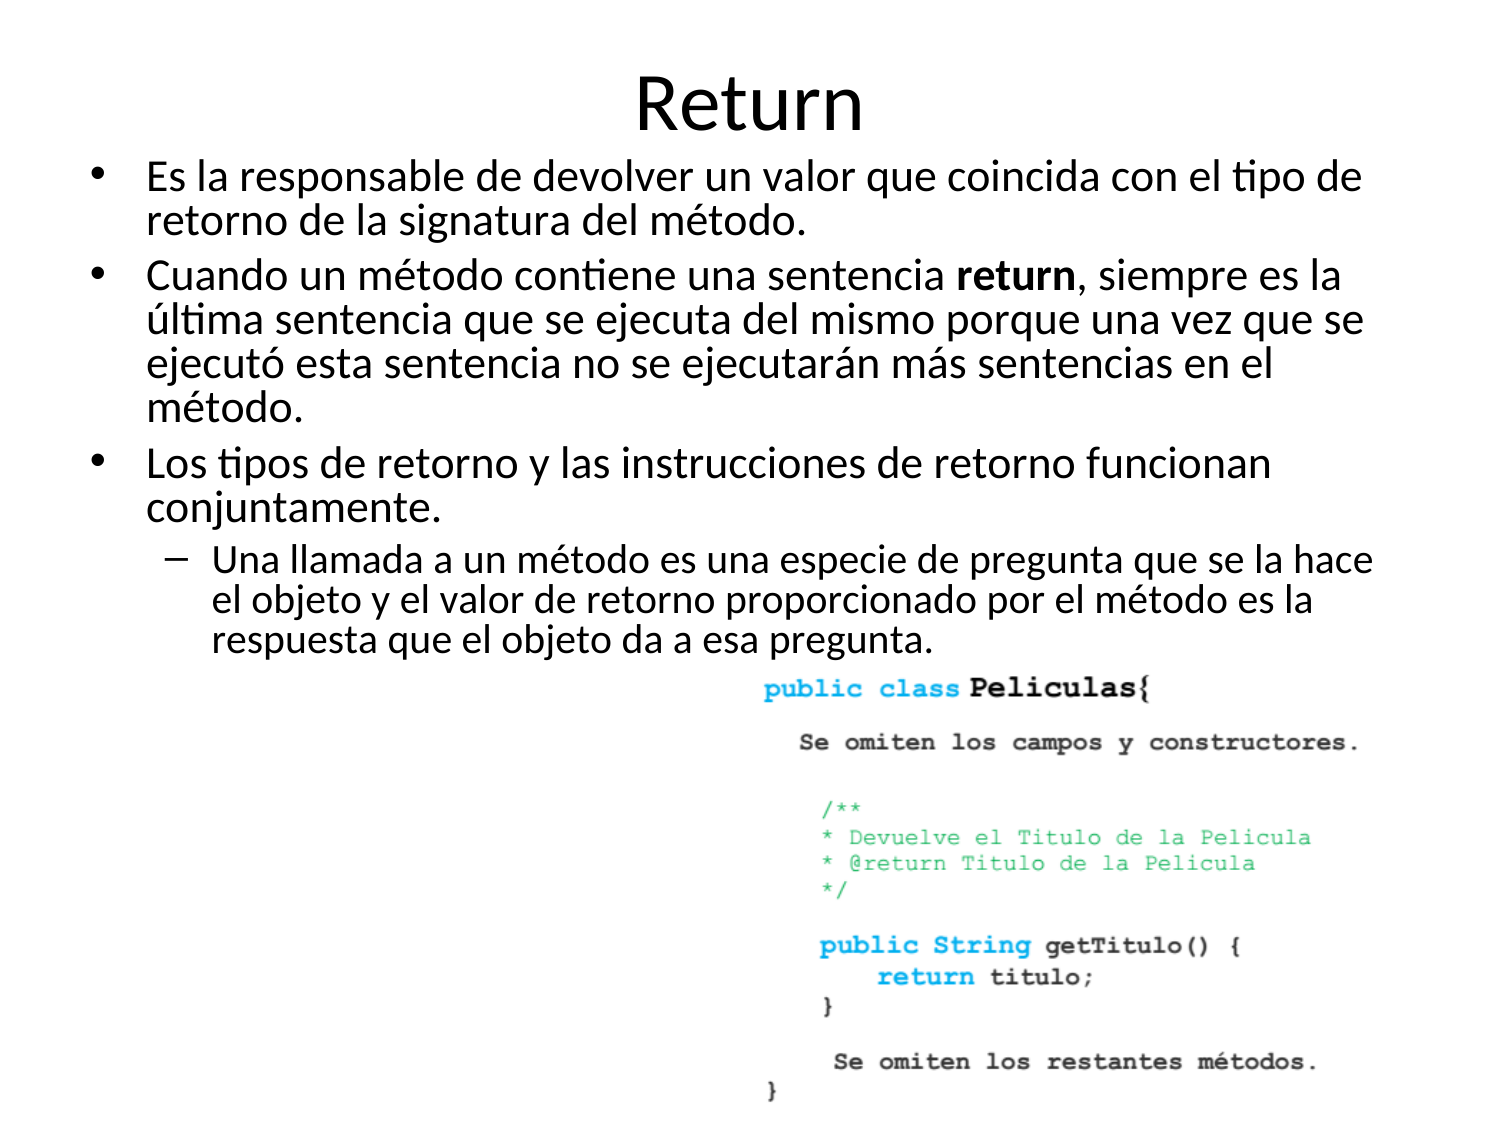

# Return
Es la responsable de devolver un valor que coincida con el tipo de retorno de la signatura del método.
Cuando un método contiene una sentencia return, siempre es la última sentencia que se ejecuta del mismo porque una vez que se ejecutó esta sentencia no se ejecutarán más sentencias en el método.
Los tipos de retorno y las instrucciones de retorno funcionan conjuntamente.
Una llamada a un método es una especie de pregunta que se la hace el objeto y el valor de retorno proporcionado por el método es la respuesta que el objeto da a esa pregunta.